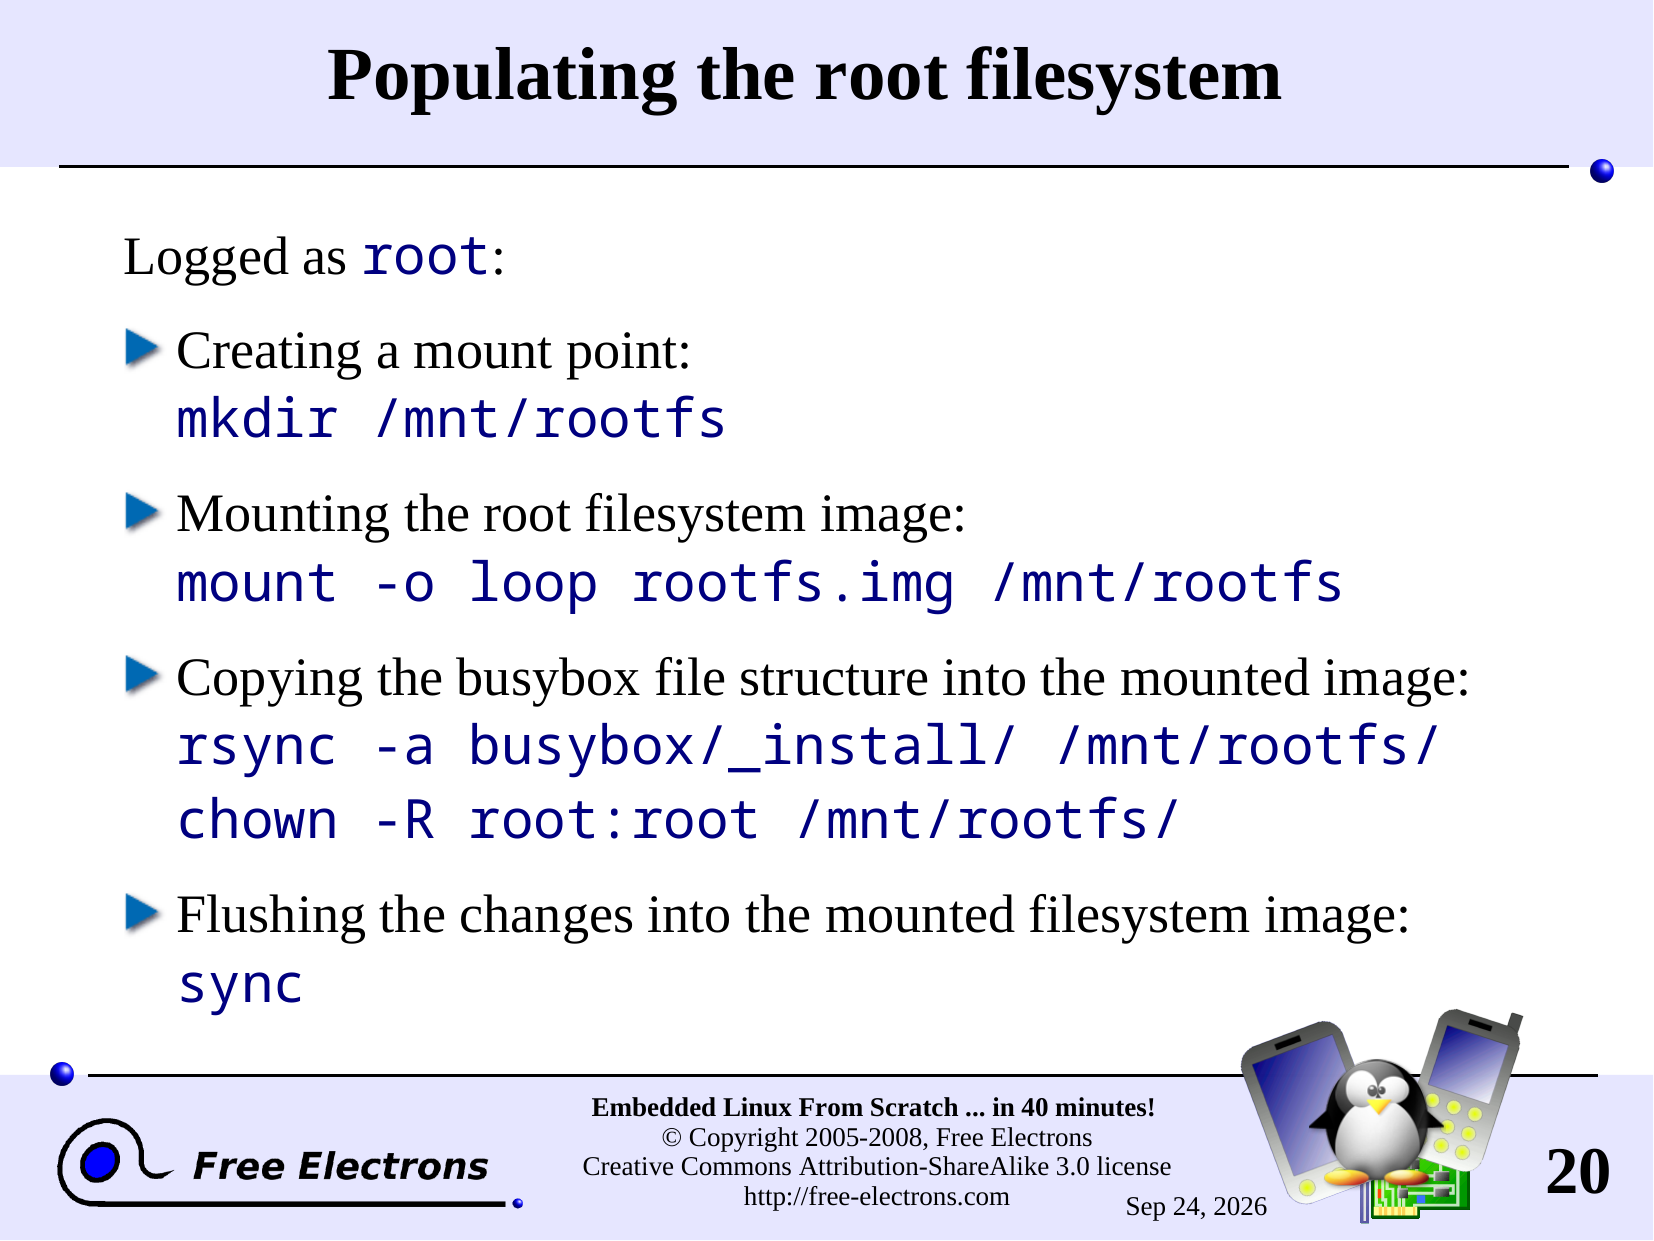

# Populating the root filesystem
Logged as root:
Creating a mount point:
mkdir /mnt/rootfs
Mounting the root filesystem image:
mount -o loop rootfs.img /mnt/rootfs
Copying the busybox file structure into the mounted image:
rsync -a busybox/_install/ /mnt/rootfs/
chown -R root:root /mnt/rootfs/
Flushing the changes into the mounted filesystem image:
sync